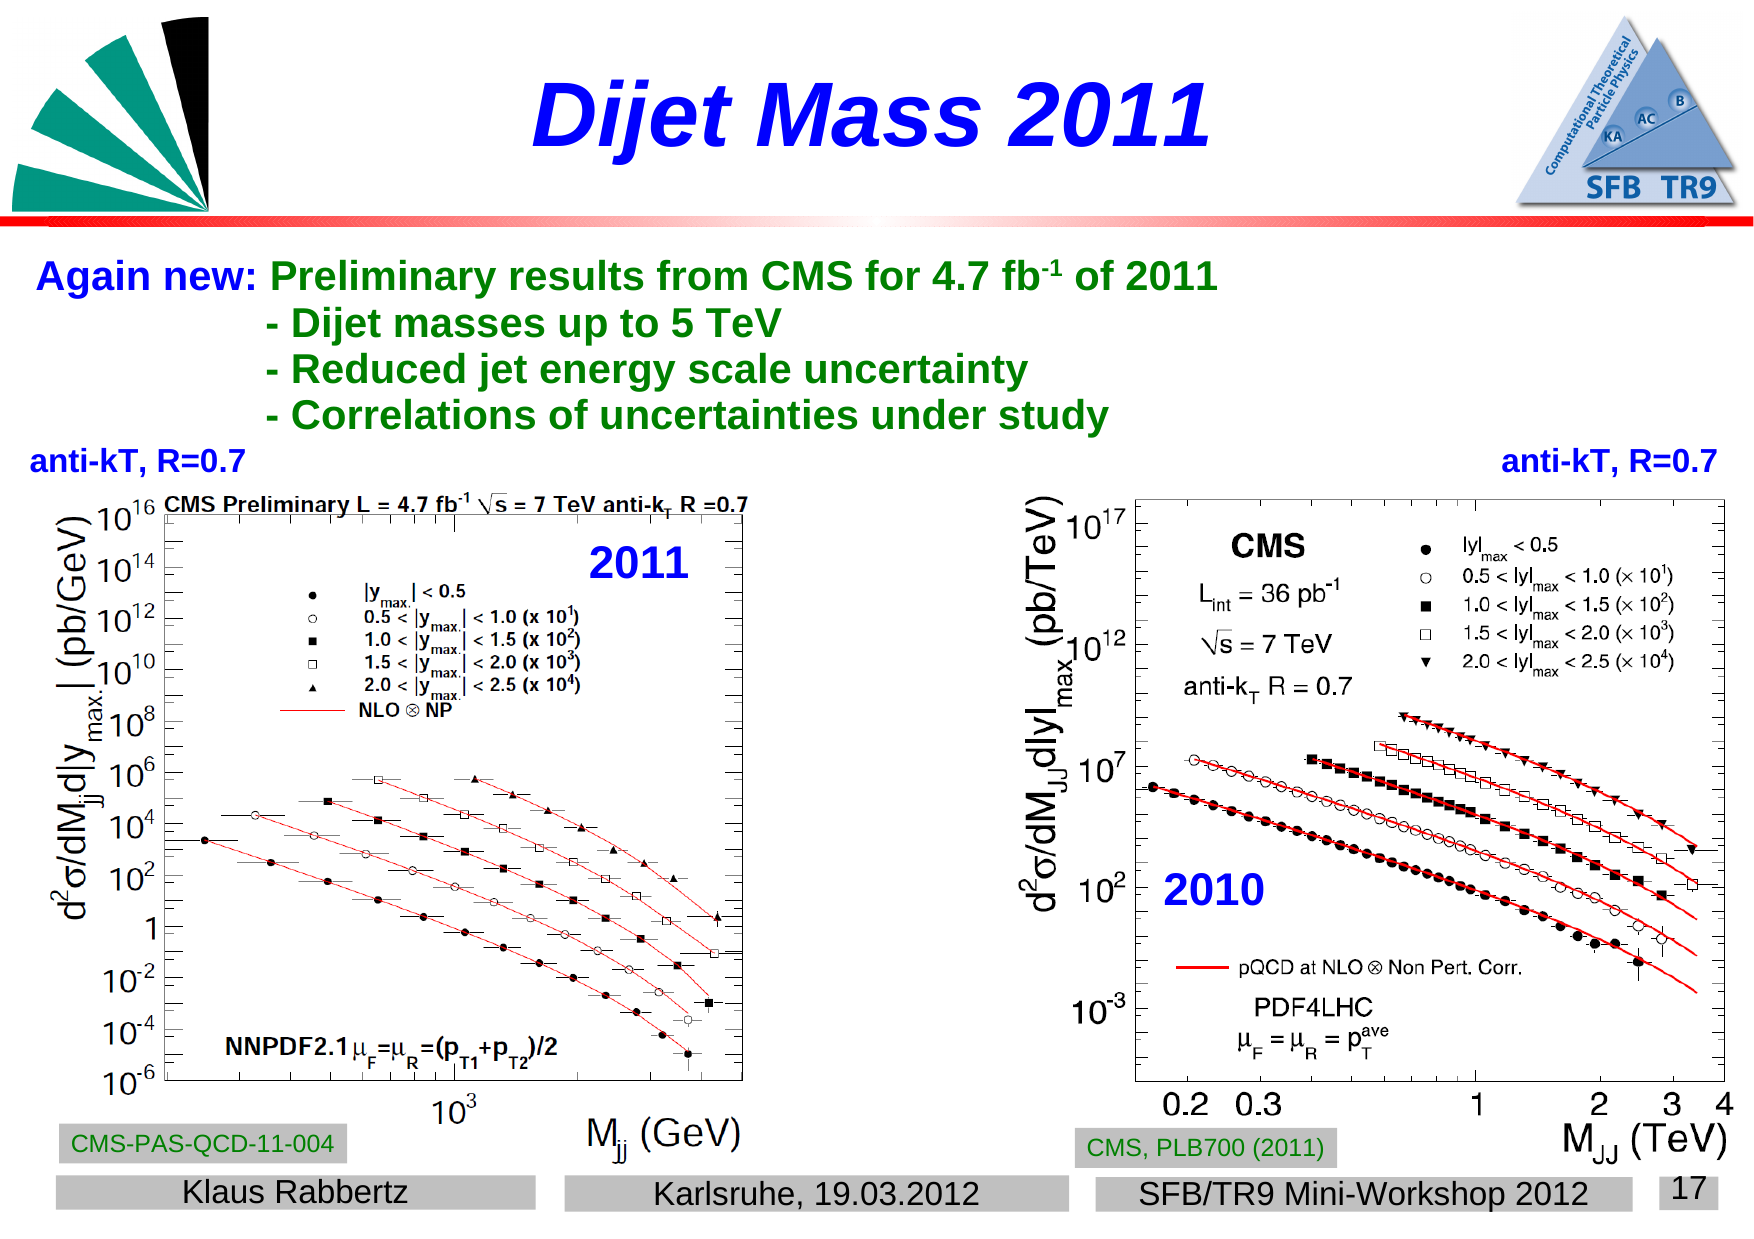

# Dijet Mass 2011
Again new: Preliminary results from CMS for 4.7 fb-1 of 2011
 - Dijet masses up to 5 TeV
 - Reduced jet energy scale uncertainty
 - Correlations of uncertainties under study
anti-kT, R=0.7
anti-kT, R=0.7
2011
2010
CMS-PAS-QCD-11-004
CMS, PLB700 (2011)